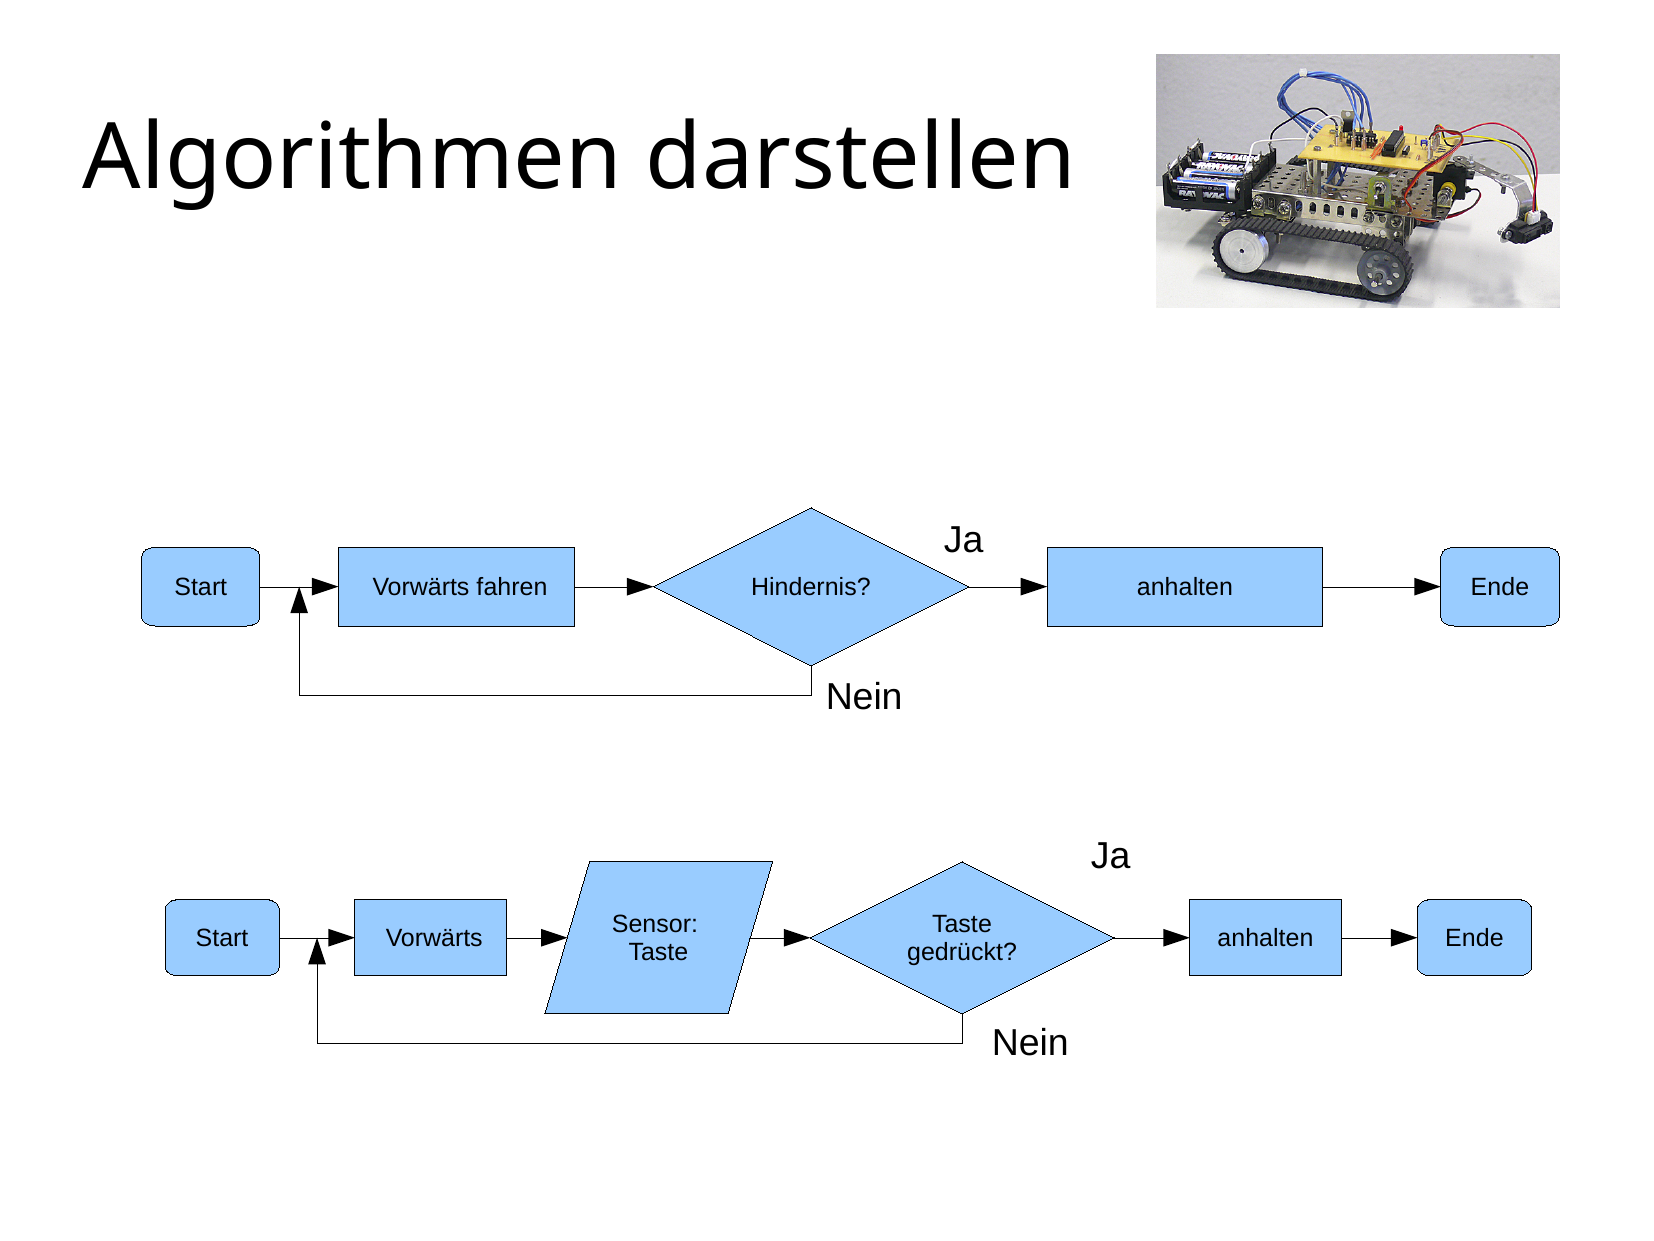

# Algorithmen darstellen
Hindernis?
Ja
Start
 Vorwärts fahren
anhalten
Ende
Nein
Ja
Sensor:
Taste
Taste
gedrückt?
Start
 Vorwärts
anhalten
Ende
Nein